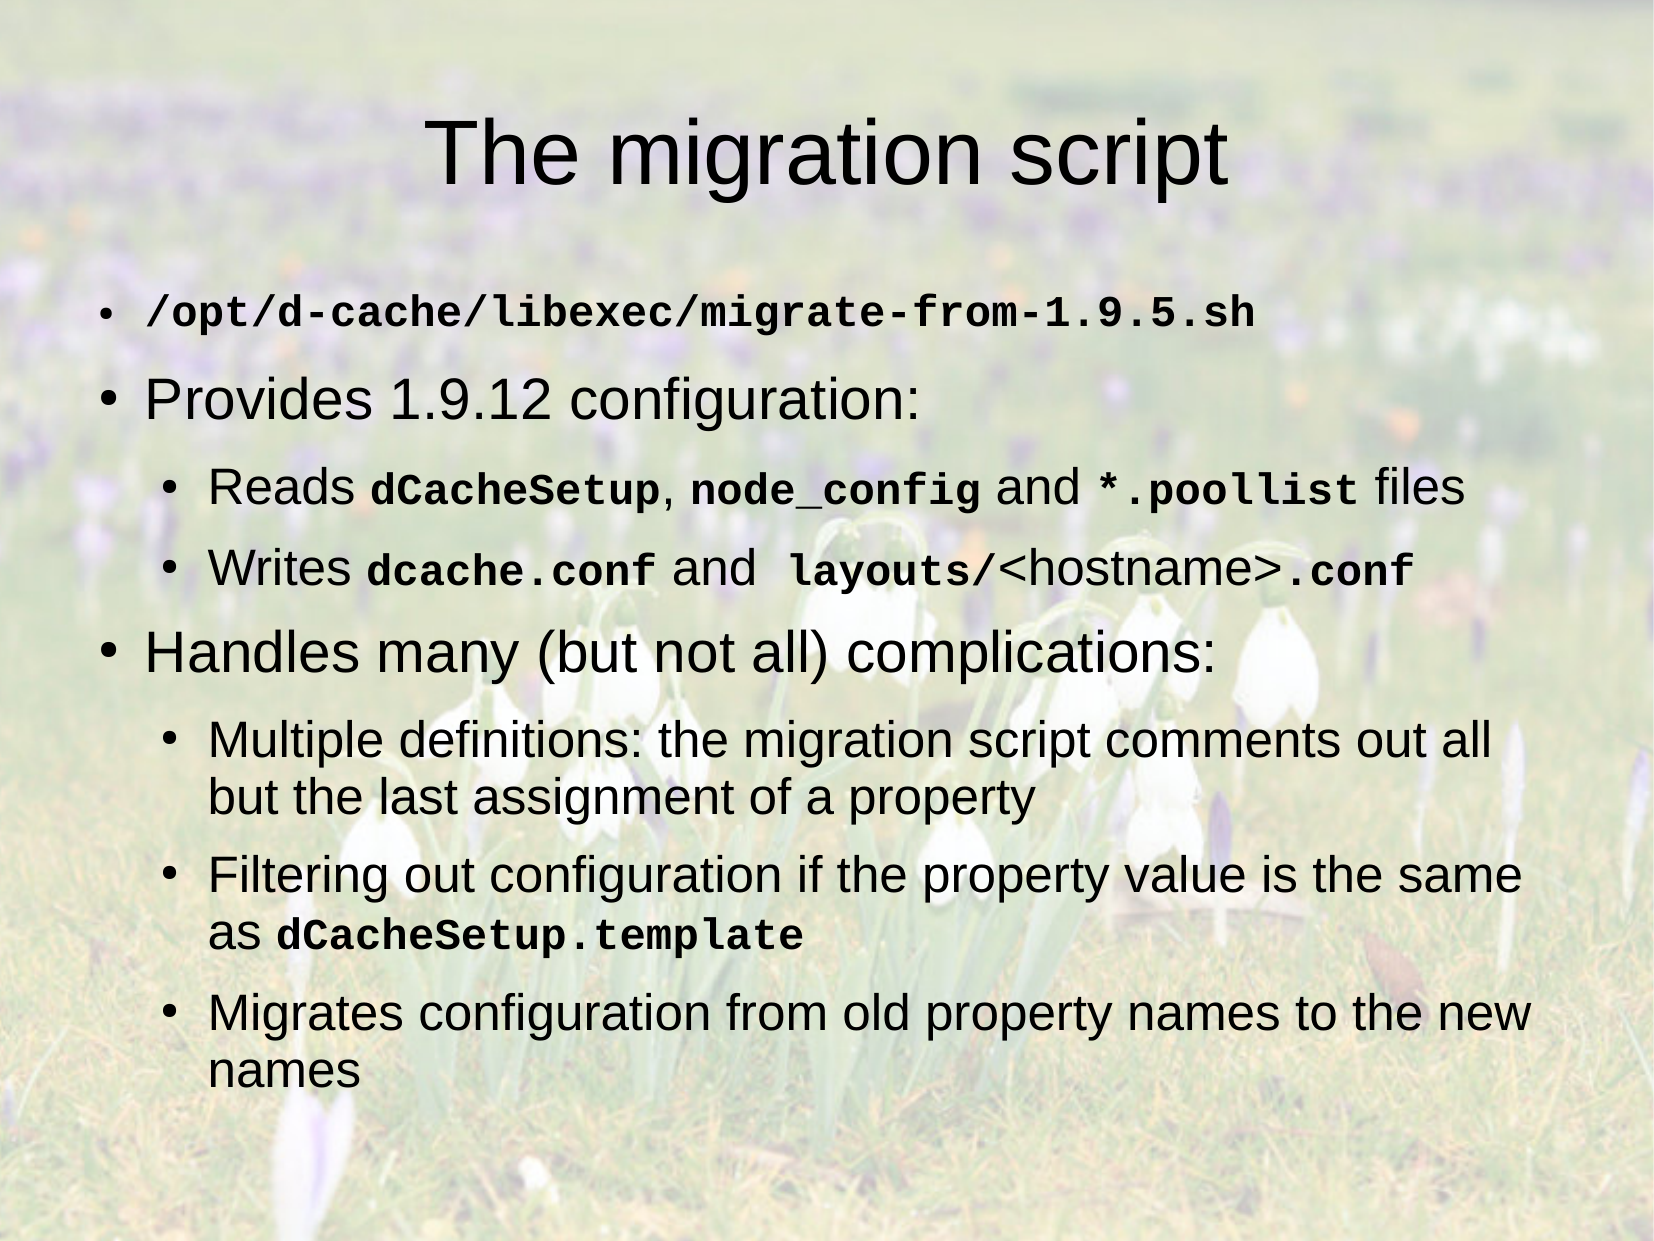

# The migration script
/opt/d-cache/libexec/migrate-from-1.9.5.sh
Provides 1.9.12 configuration:
Reads dCacheSetup, node_config and *.poollist files
Writes dcache.conf and layouts/<hostname>.conf
Handles many (but not all) complications:
Multiple definitions: the migration script comments out all but the last assignment of a property
Filtering out configuration if the property value is the same as dCacheSetup.template
Migrates configuration from old property names to the new names